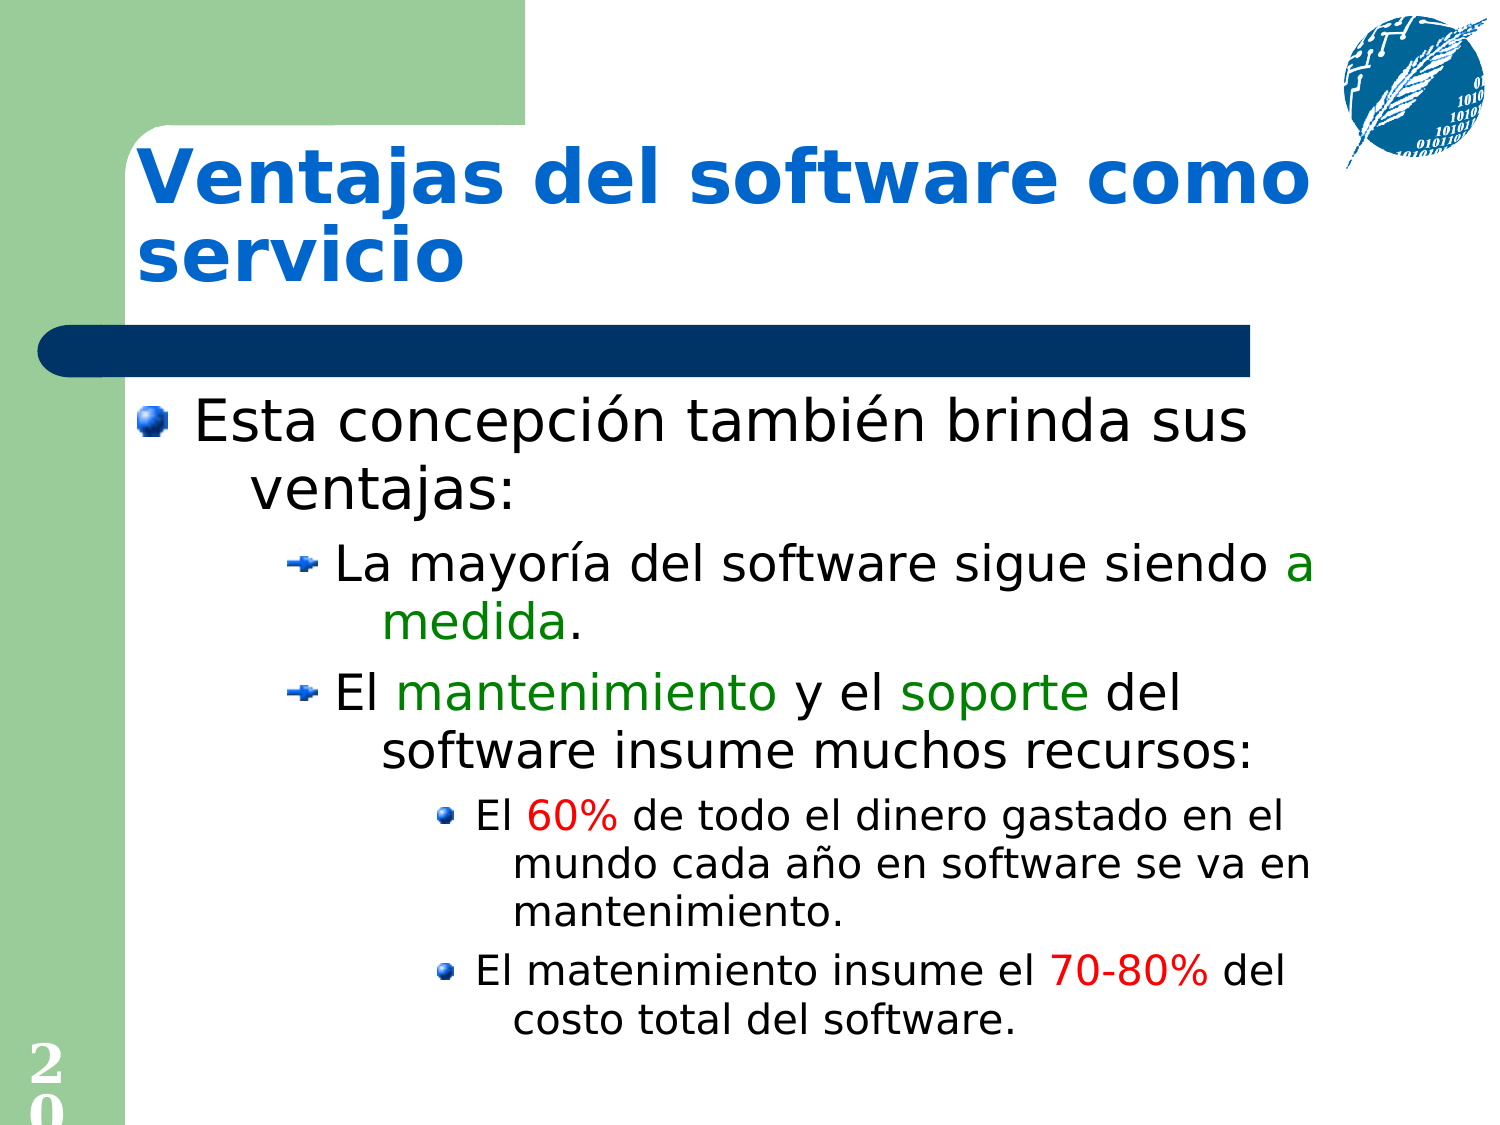

# Ventajas del software como servicio
Esta concepción también brinda sus ventajas:
La mayoría del software sigue siendo a medida.
El mantenimiento y el soporte del software insume muchos recursos:
El 60% de todo el dinero gastado en el mundo cada año en software se va en mantenimiento.
El matenimiento insume el 70-80% del costo total del software.
20